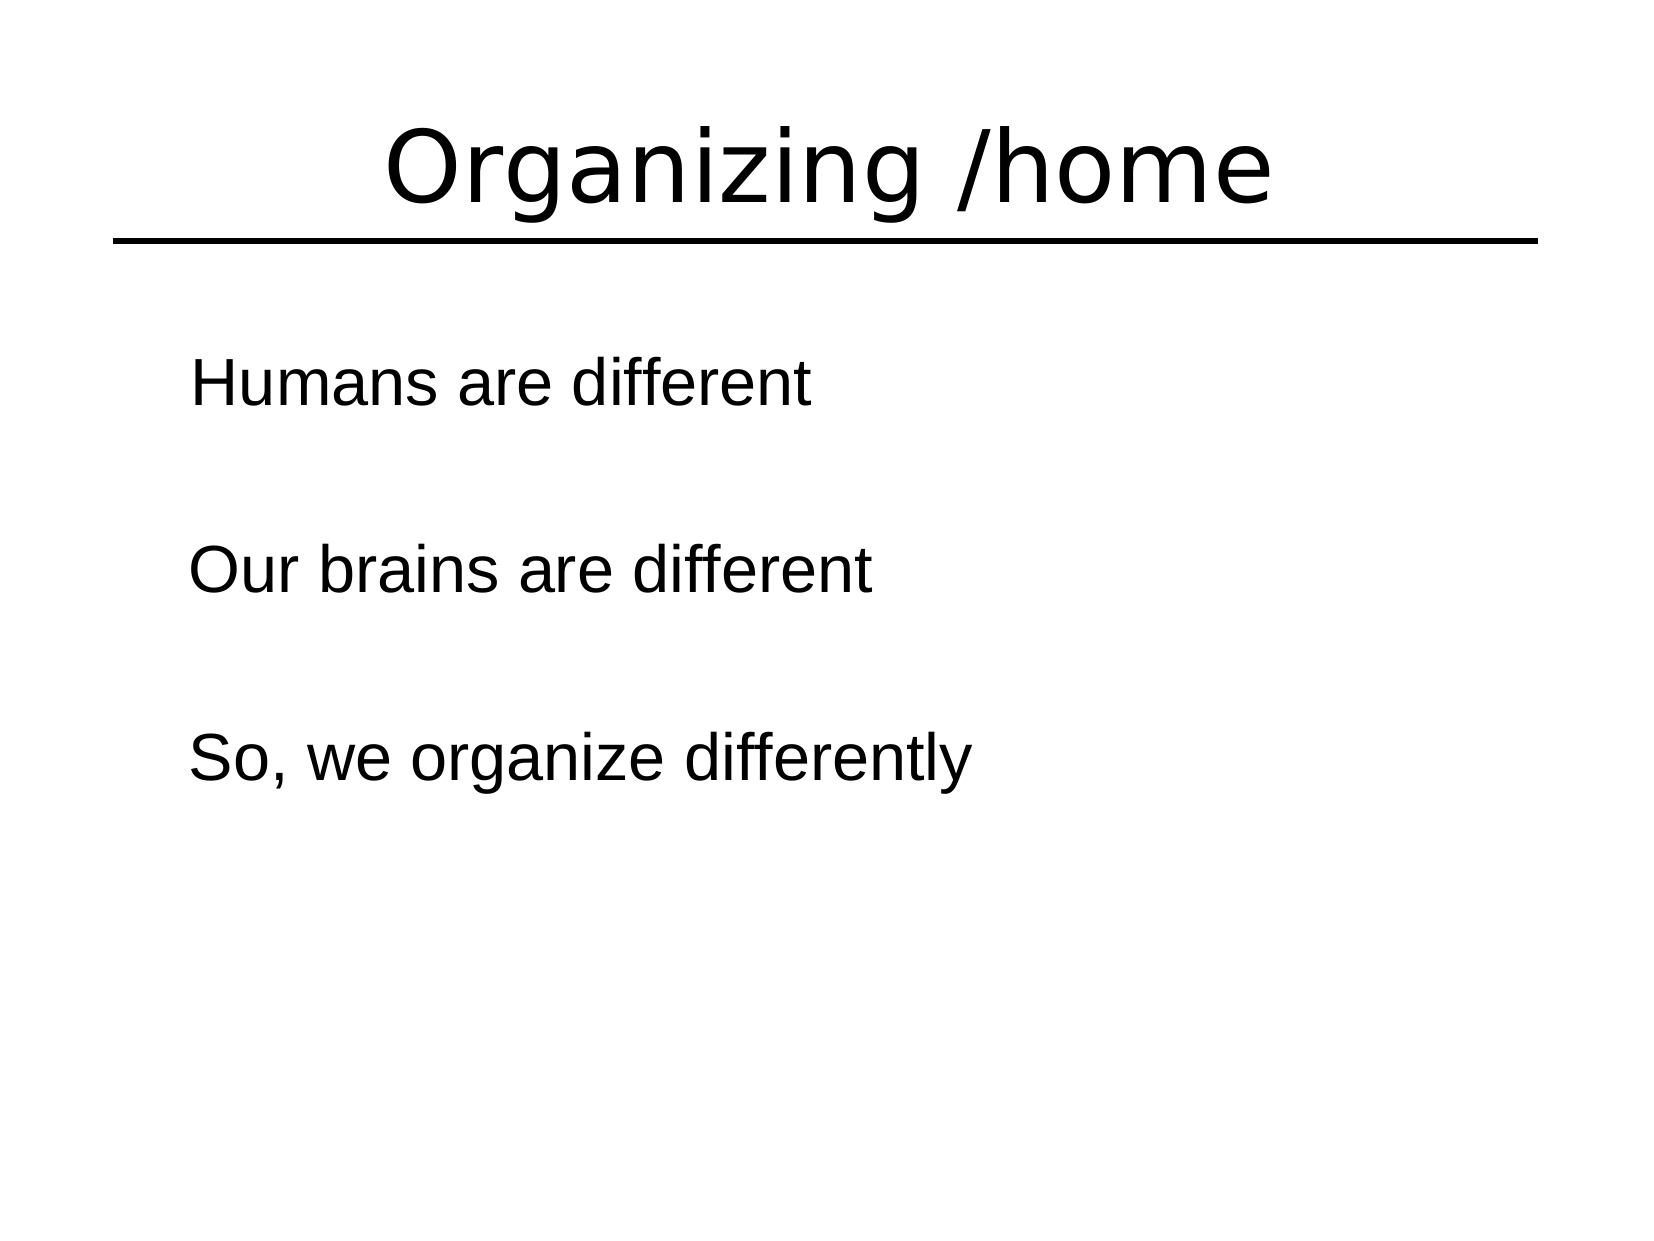

Organizing /home
Humans are different
Our brains are different
So, we organize differently